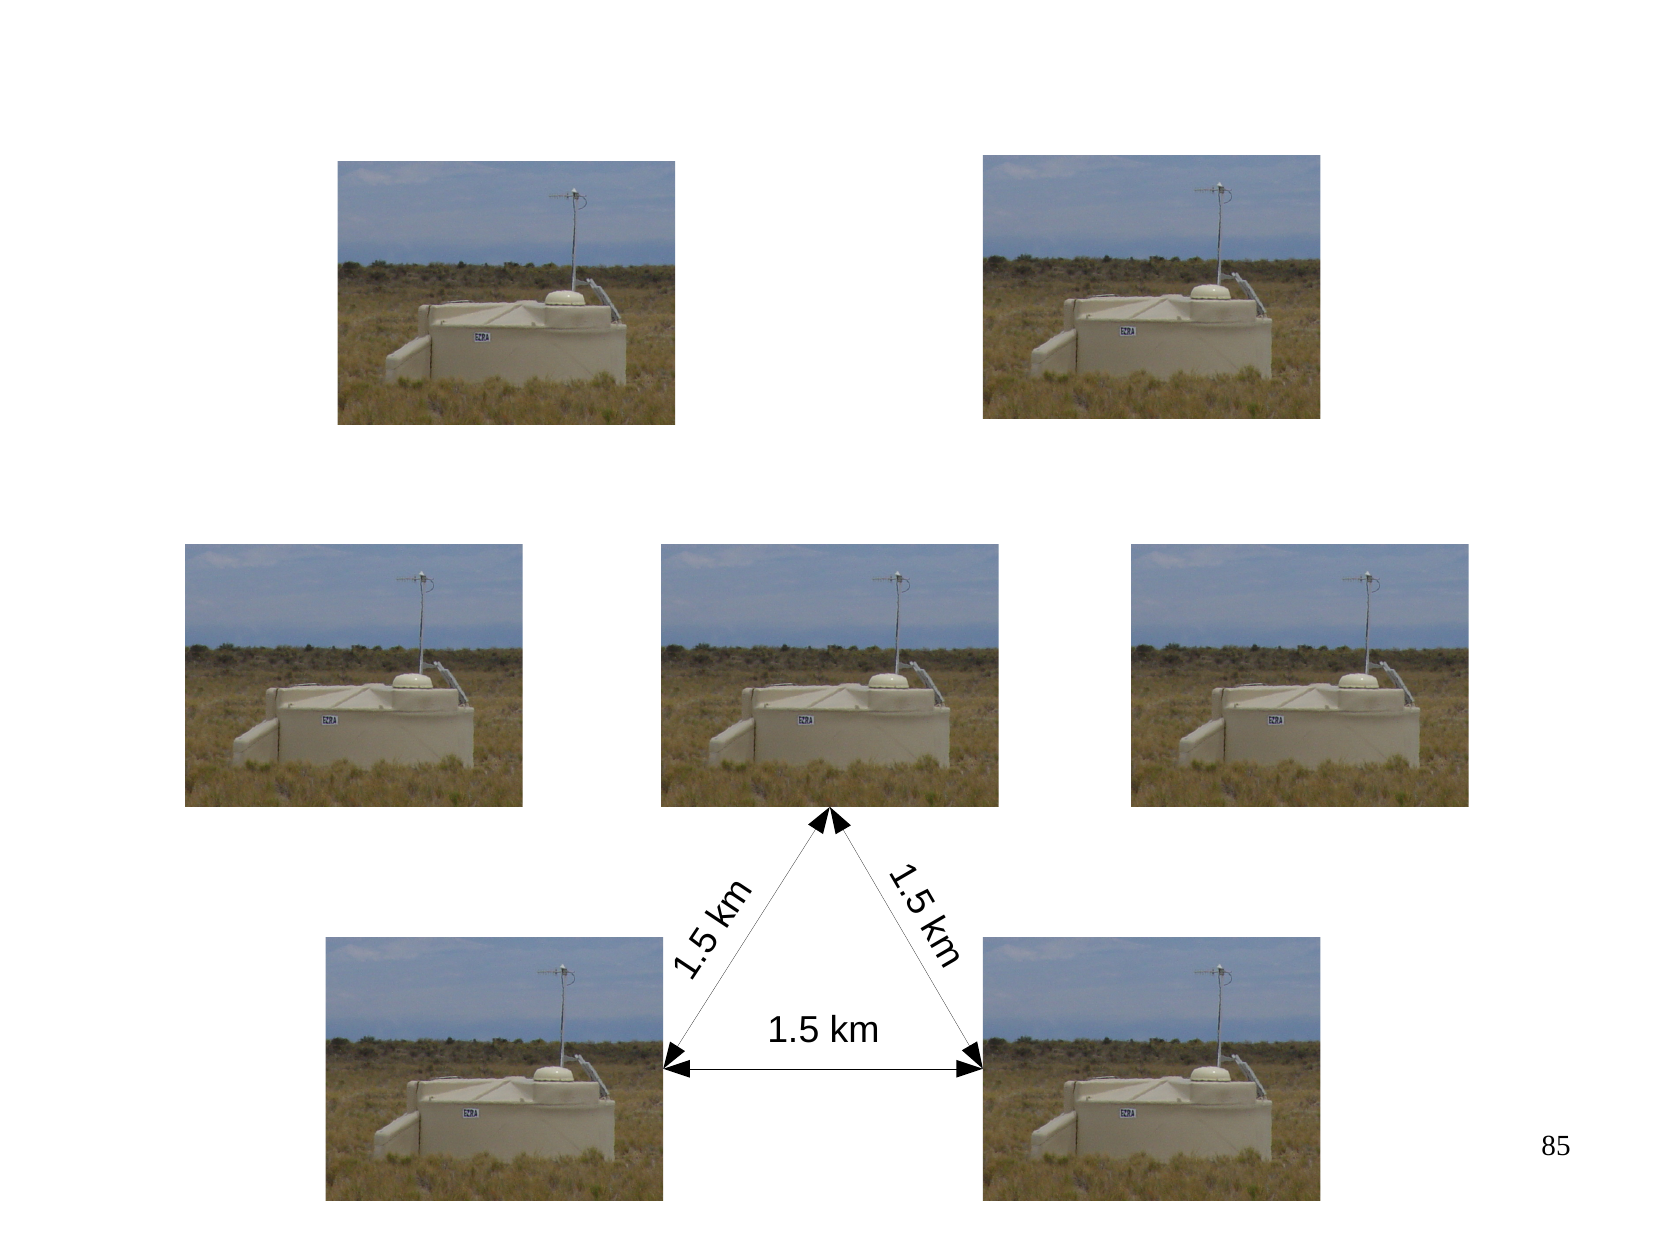

1.5 km
1.5 km
1.5 km
85